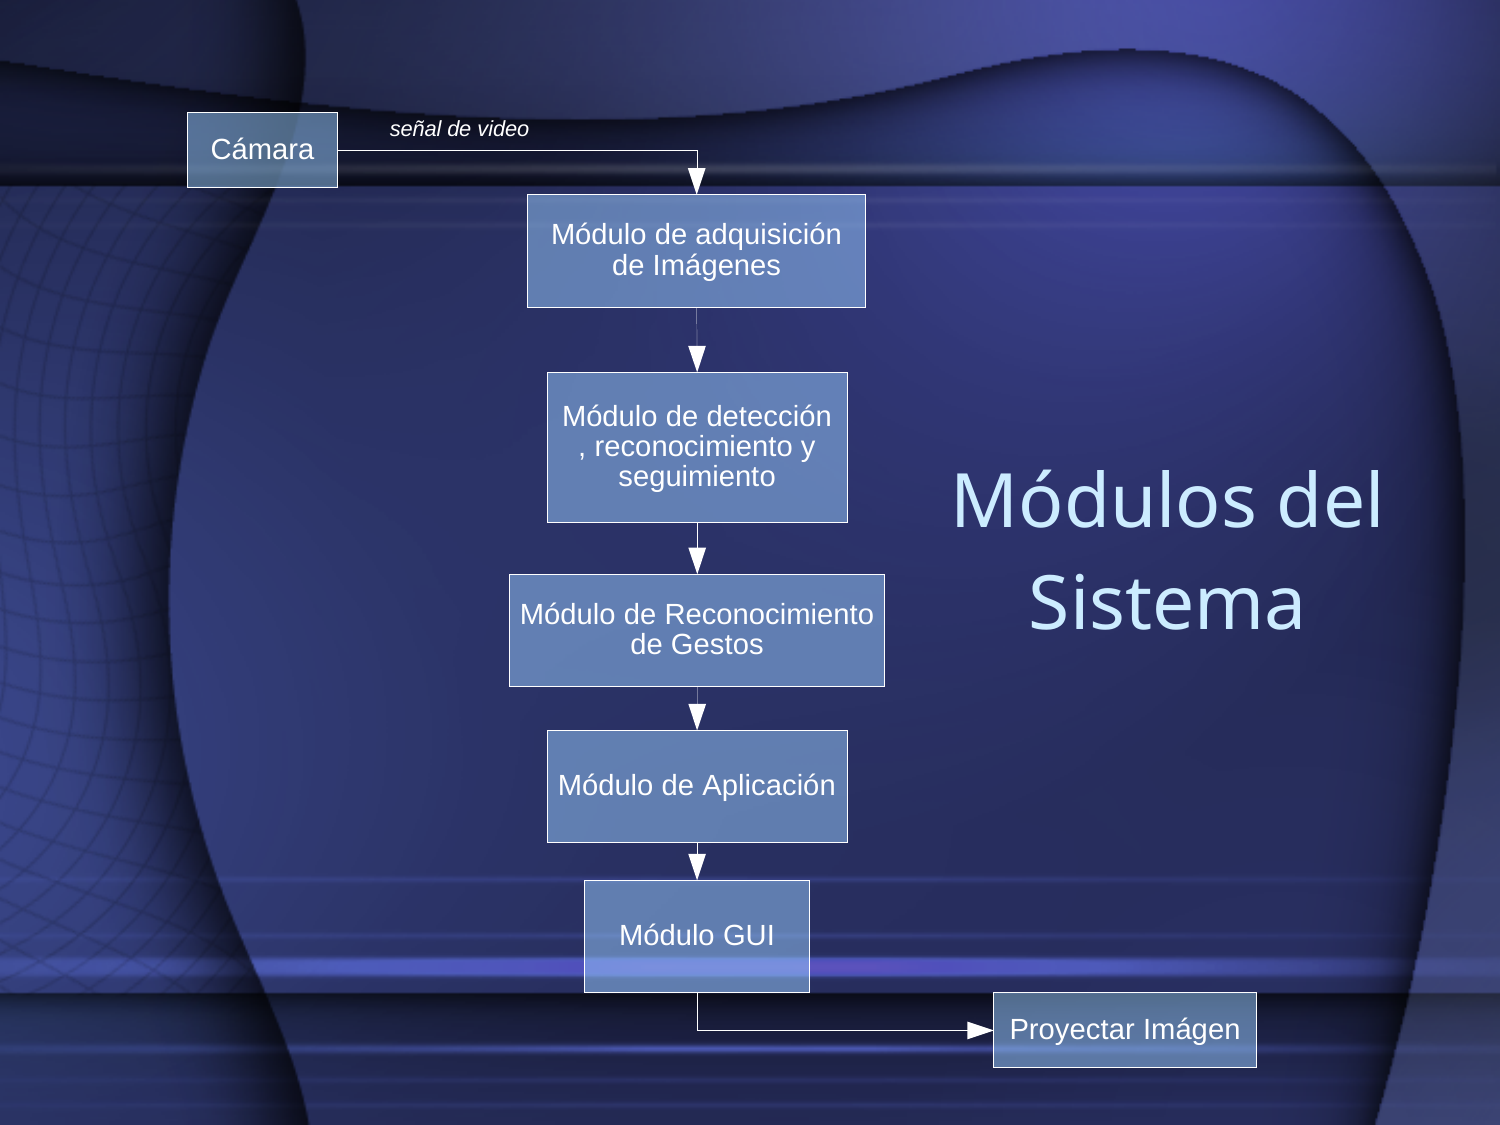

señal de video
Cámara
Módulo de adquisición
de Imágenes
Módulo de detección
, reconocimiento y
seguimiento
Módulos del Sistema
Módulo de Reconocimiento
de Gestos
Módulo de Aplicación
Módulo GUI
Proyectar Imágen